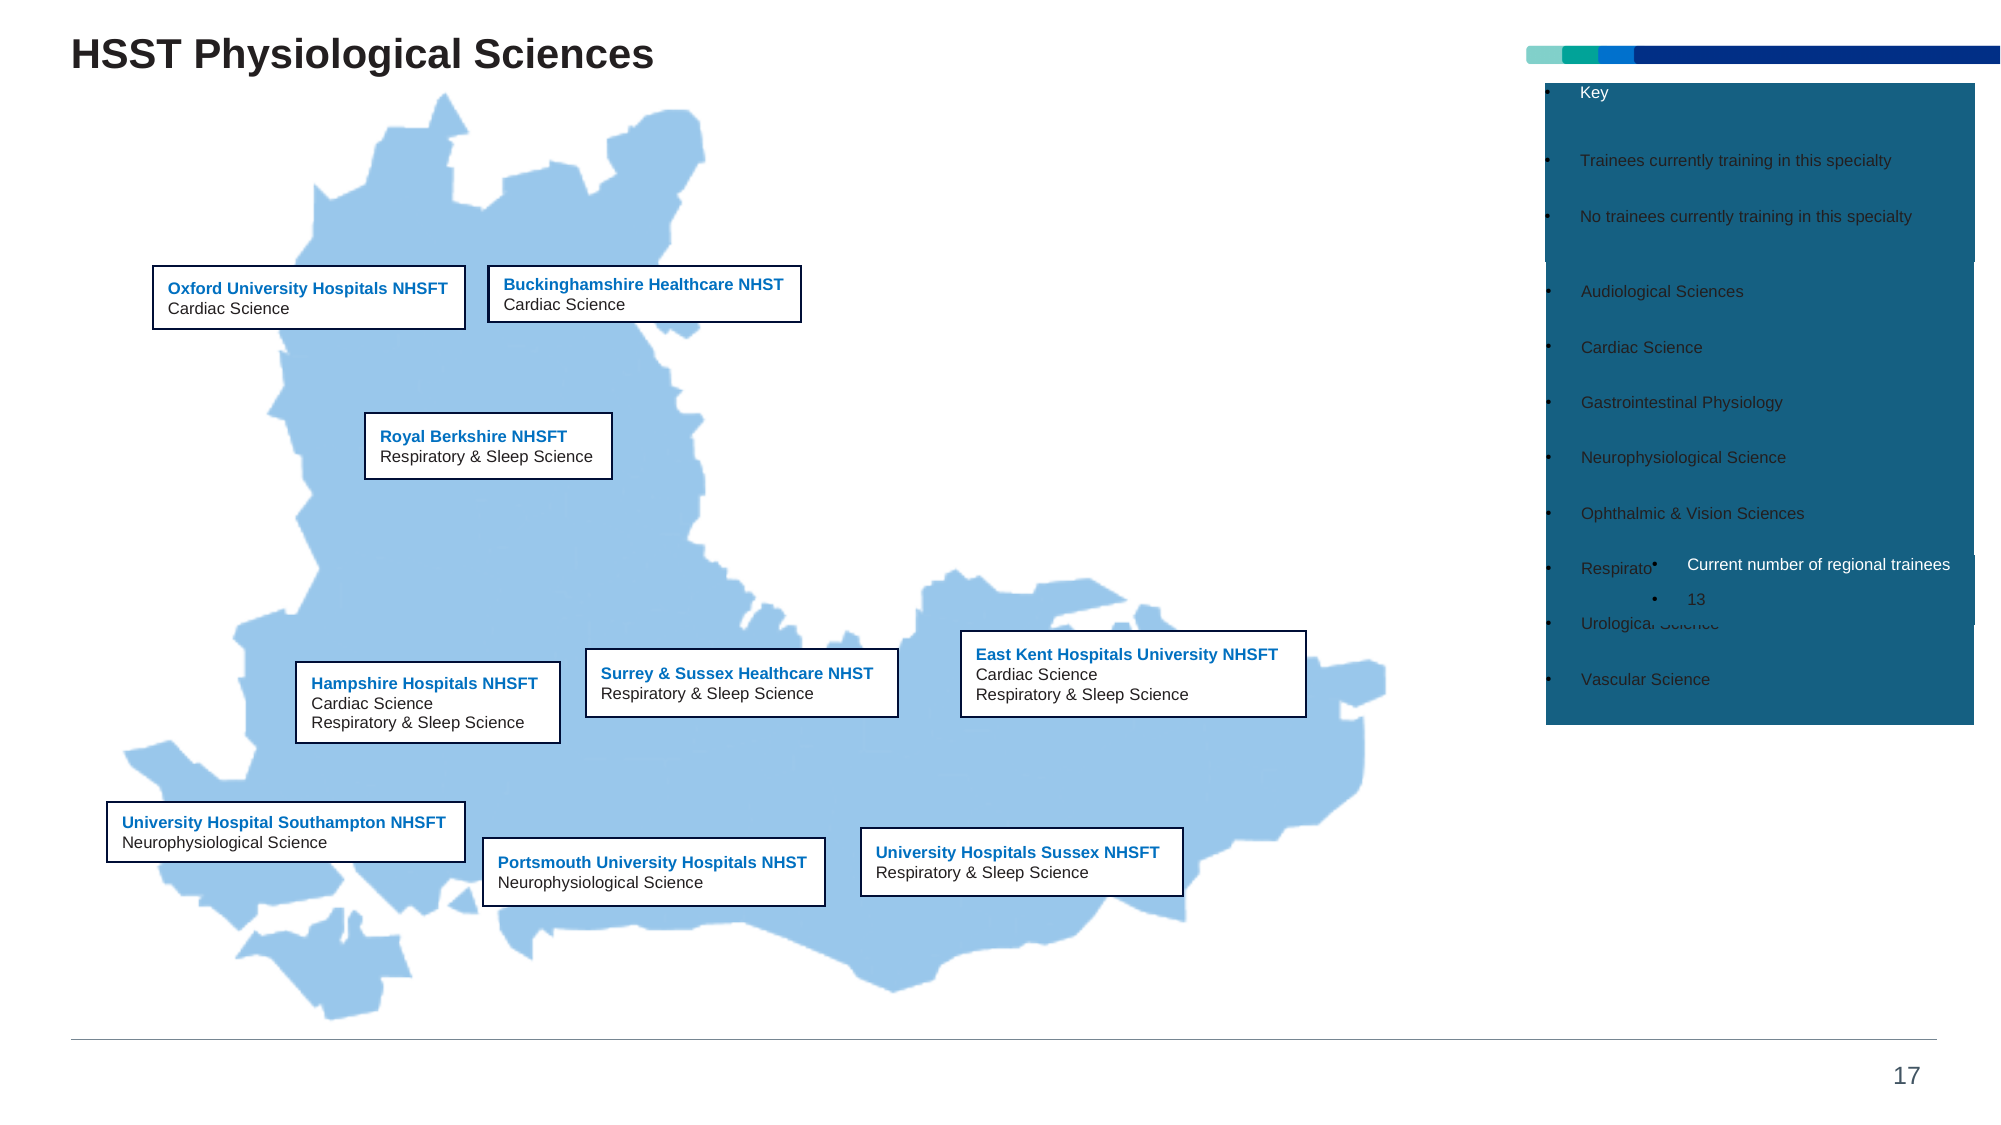

# HSST Physiological Sciences
| Key | |
| --- | --- |
| Trainees currently training in this specialty | |
| No trainees currently training in this specialty | |
| Specialty | |
| --- | --- |
| Audiological Sciences | |
| Cardiac Science | |
| Gastrointestinal Physiology | |
| Neurophysiological Science | |
| Ophthalmic & Vision Sciences | |
| Respiratory & Sleep Science | |
| Urological Science | |
| Vascular Science | |
Buckinghamshire Healthcare NHST
Cardiac Science
Oxford University Hospitals NHSFT
Cardiac Science
Royal Berkshire NHSFT
Respiratory & Sleep Science
| Current number of regional trainees |
| --- |
| 13 |
East Kent Hospitals University NHSFT
Cardiac Science
Respiratory & Sleep Science
Surrey & Sussex Healthcare NHST
Respiratory & Sleep Science
Hampshire Hospitals NHSFT
Cardiac Science
Respiratory & Sleep Science
University Hospital Southampton NHSFT
Neurophysiological Science
University Hospitals Sussex NHSFT
Respiratory & Sleep Science
Portsmouth University Hospitals NHST
Neurophysiological Science